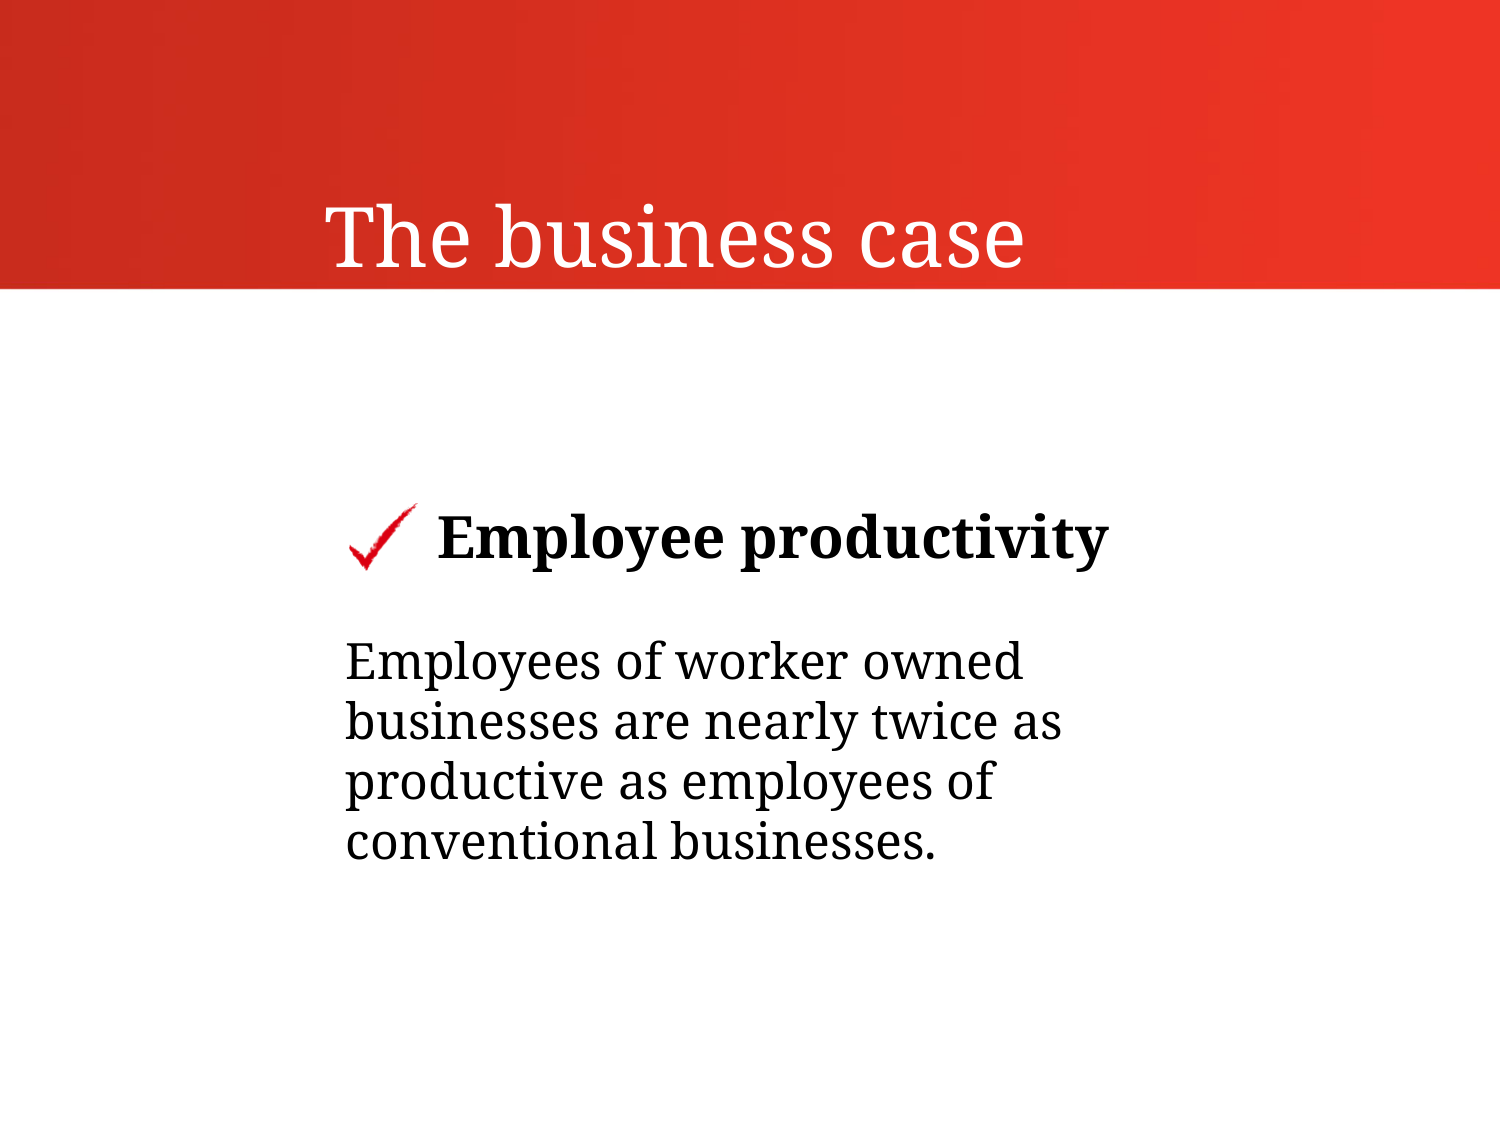

# The business case
 Employee productivity
Employees of worker owned businesses are nearly twice as productive as employees of conventional businesses.